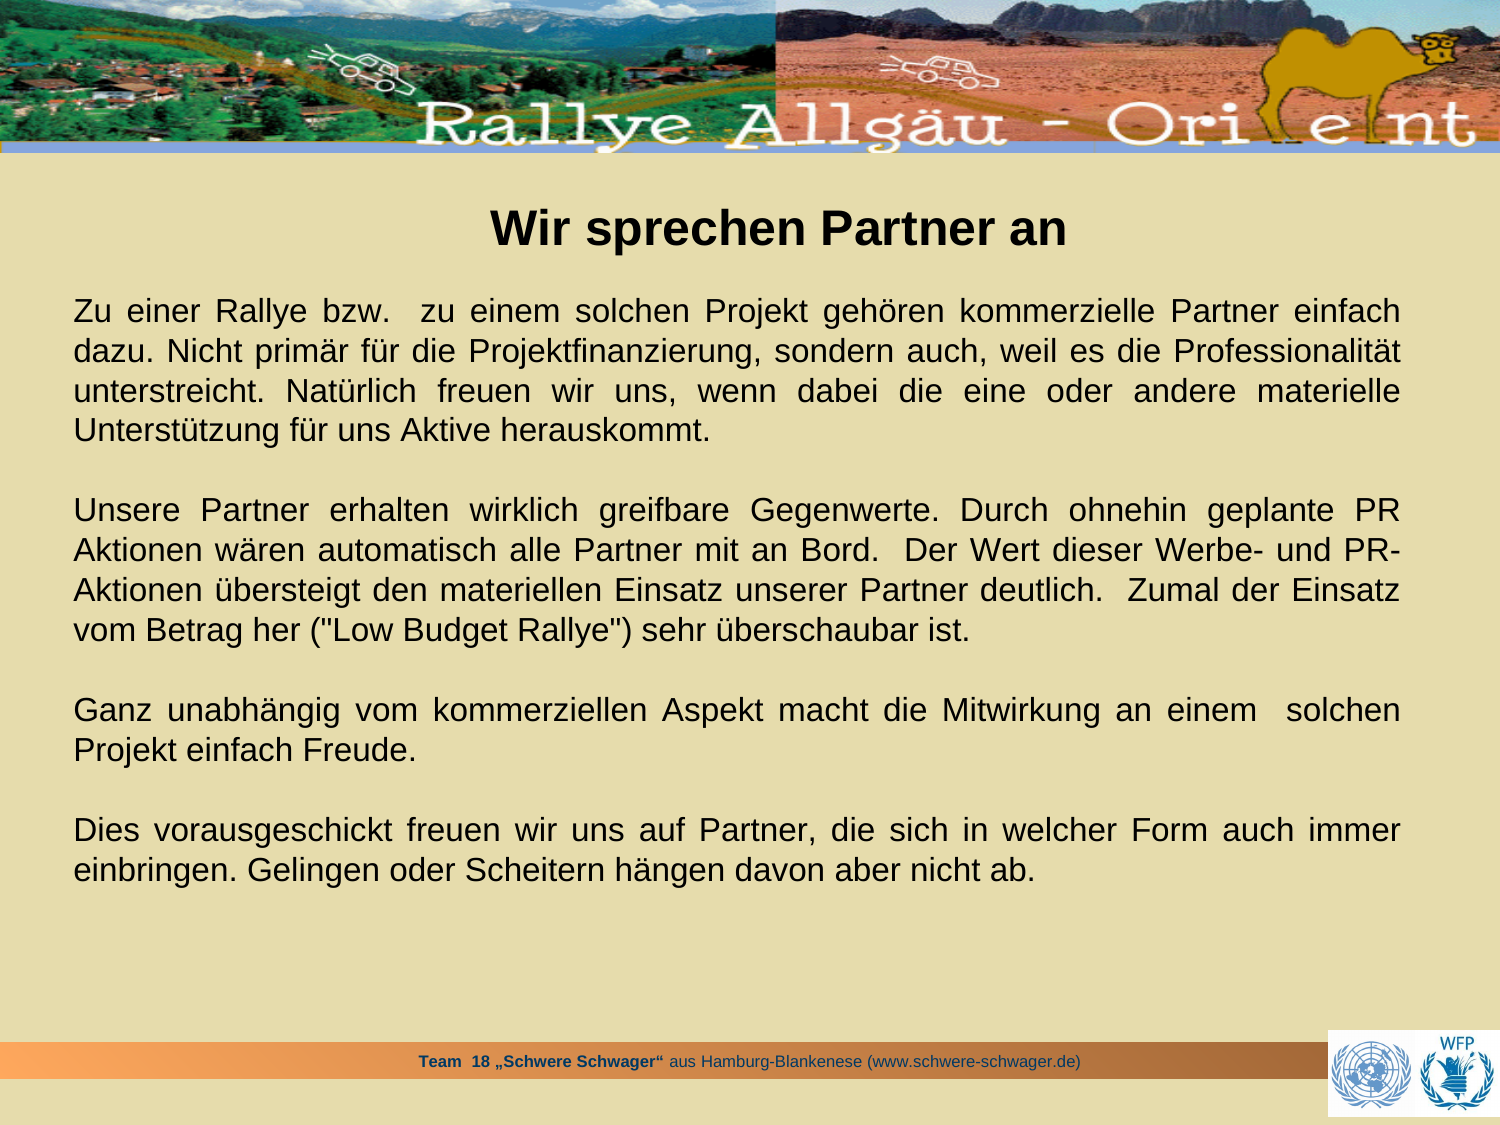

Wir sprechen Partner an
Zu einer Rallye bzw. zu einem solchen Projekt gehören kommerzielle Partner einfach dazu. Nicht primär für die Projektfinanzierung, sondern auch, weil es die Professionalität unterstreicht. Natürlich freuen wir uns, wenn dabei die eine oder andere materielle Unterstützung für uns Aktive herauskommt.
Unsere Partner erhalten wirklich greifbare Gegenwerte. Durch ohnehin geplante PR Aktionen wären automatisch alle Partner mit an Bord. Der Wert dieser Werbe- und PR-Aktionen übersteigt den materiellen Einsatz unserer Partner deutlich. Zumal der Einsatz vom Betrag her ("Low Budget Rallye") sehr überschaubar ist.
Ganz unabhängig vom kommerziellen Aspekt macht die Mitwirkung an einem solchen Projekt einfach Freude.
Dies vorausgeschickt freuen wir uns auf Partner, die sich in welcher Form auch immer einbringen. Gelingen oder Scheitern hängen davon aber nicht ab.